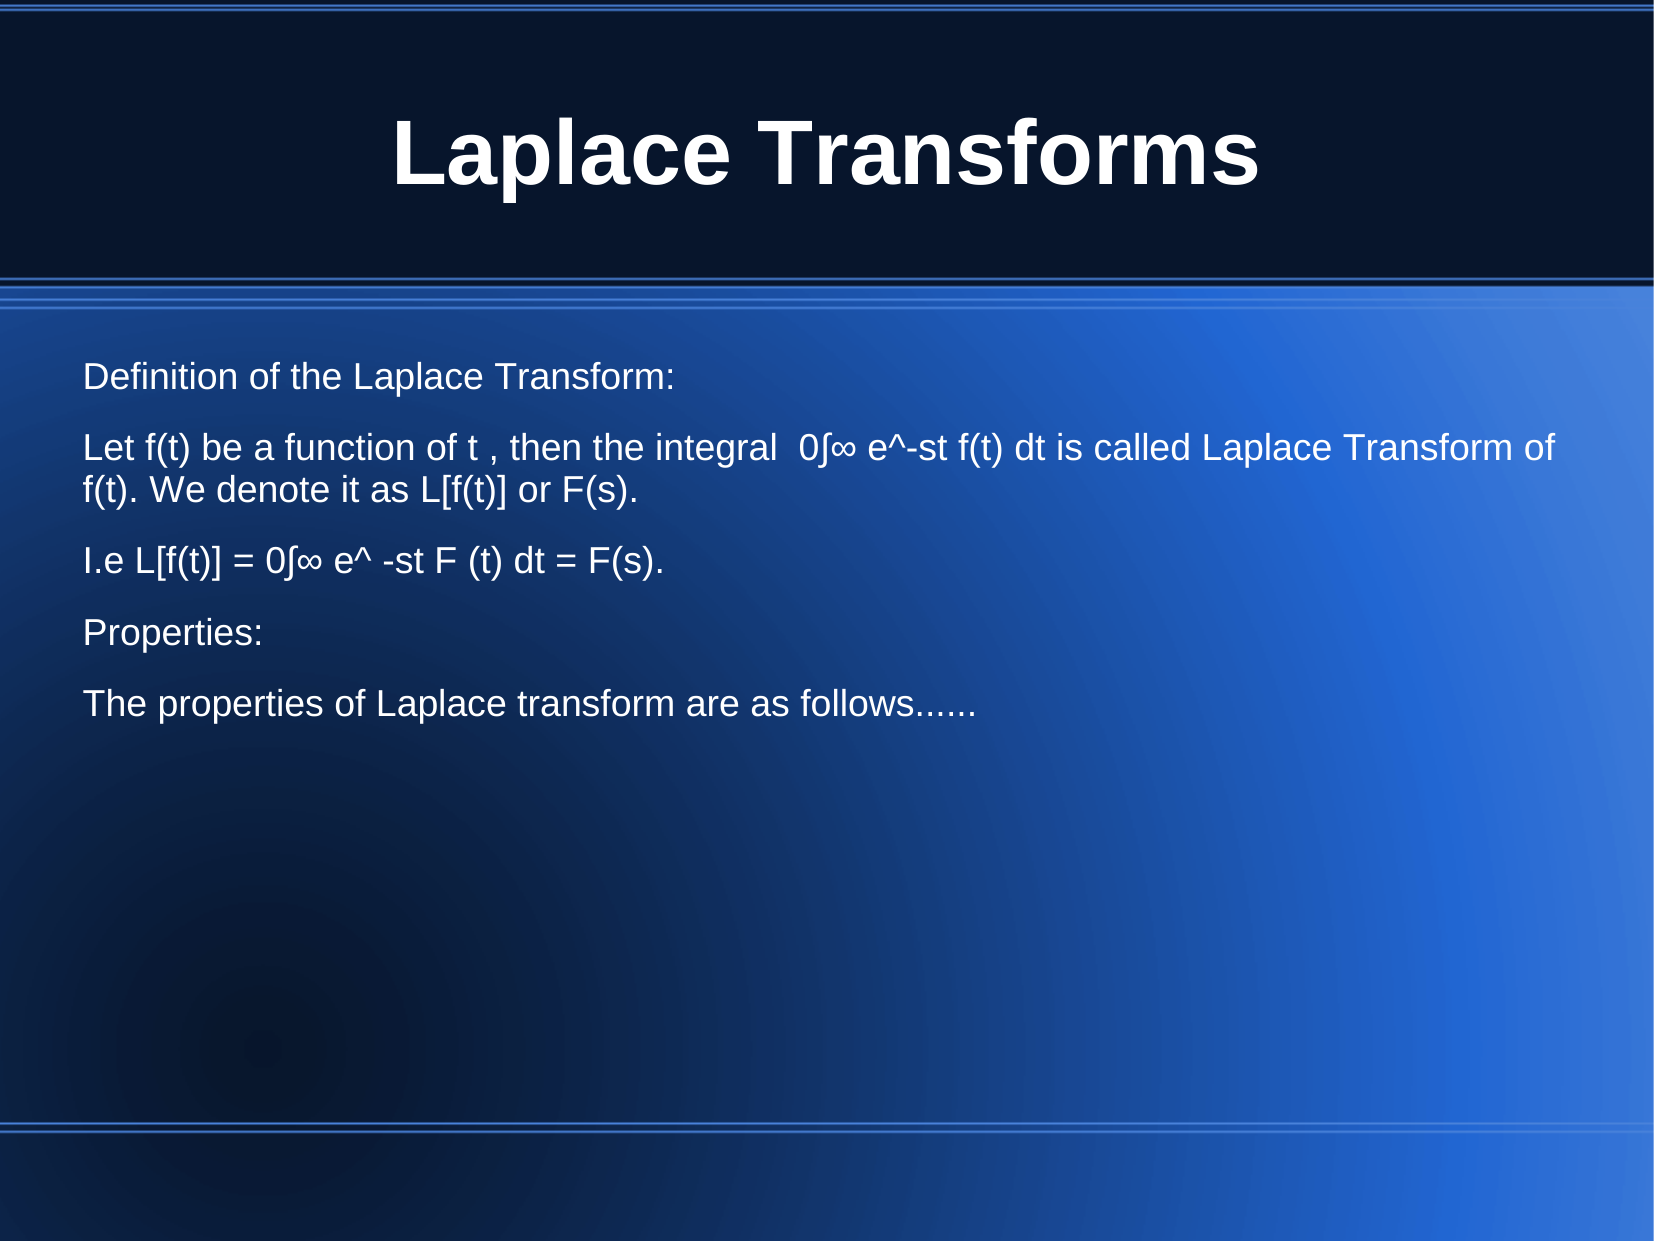

# Laplace Transforms
Definition of the Laplace Transform:
Let f(t) be a function of t , then the integral 0∫∞ e^-st f(t) dt is called Laplace Transform of f(t). We denote it as L[f(t)] or F(s).
I.e L[f(t)] = 0∫∞ e^ -st F (t) dt = F(s).
Properties:
The properties of Laplace transform are as follows......